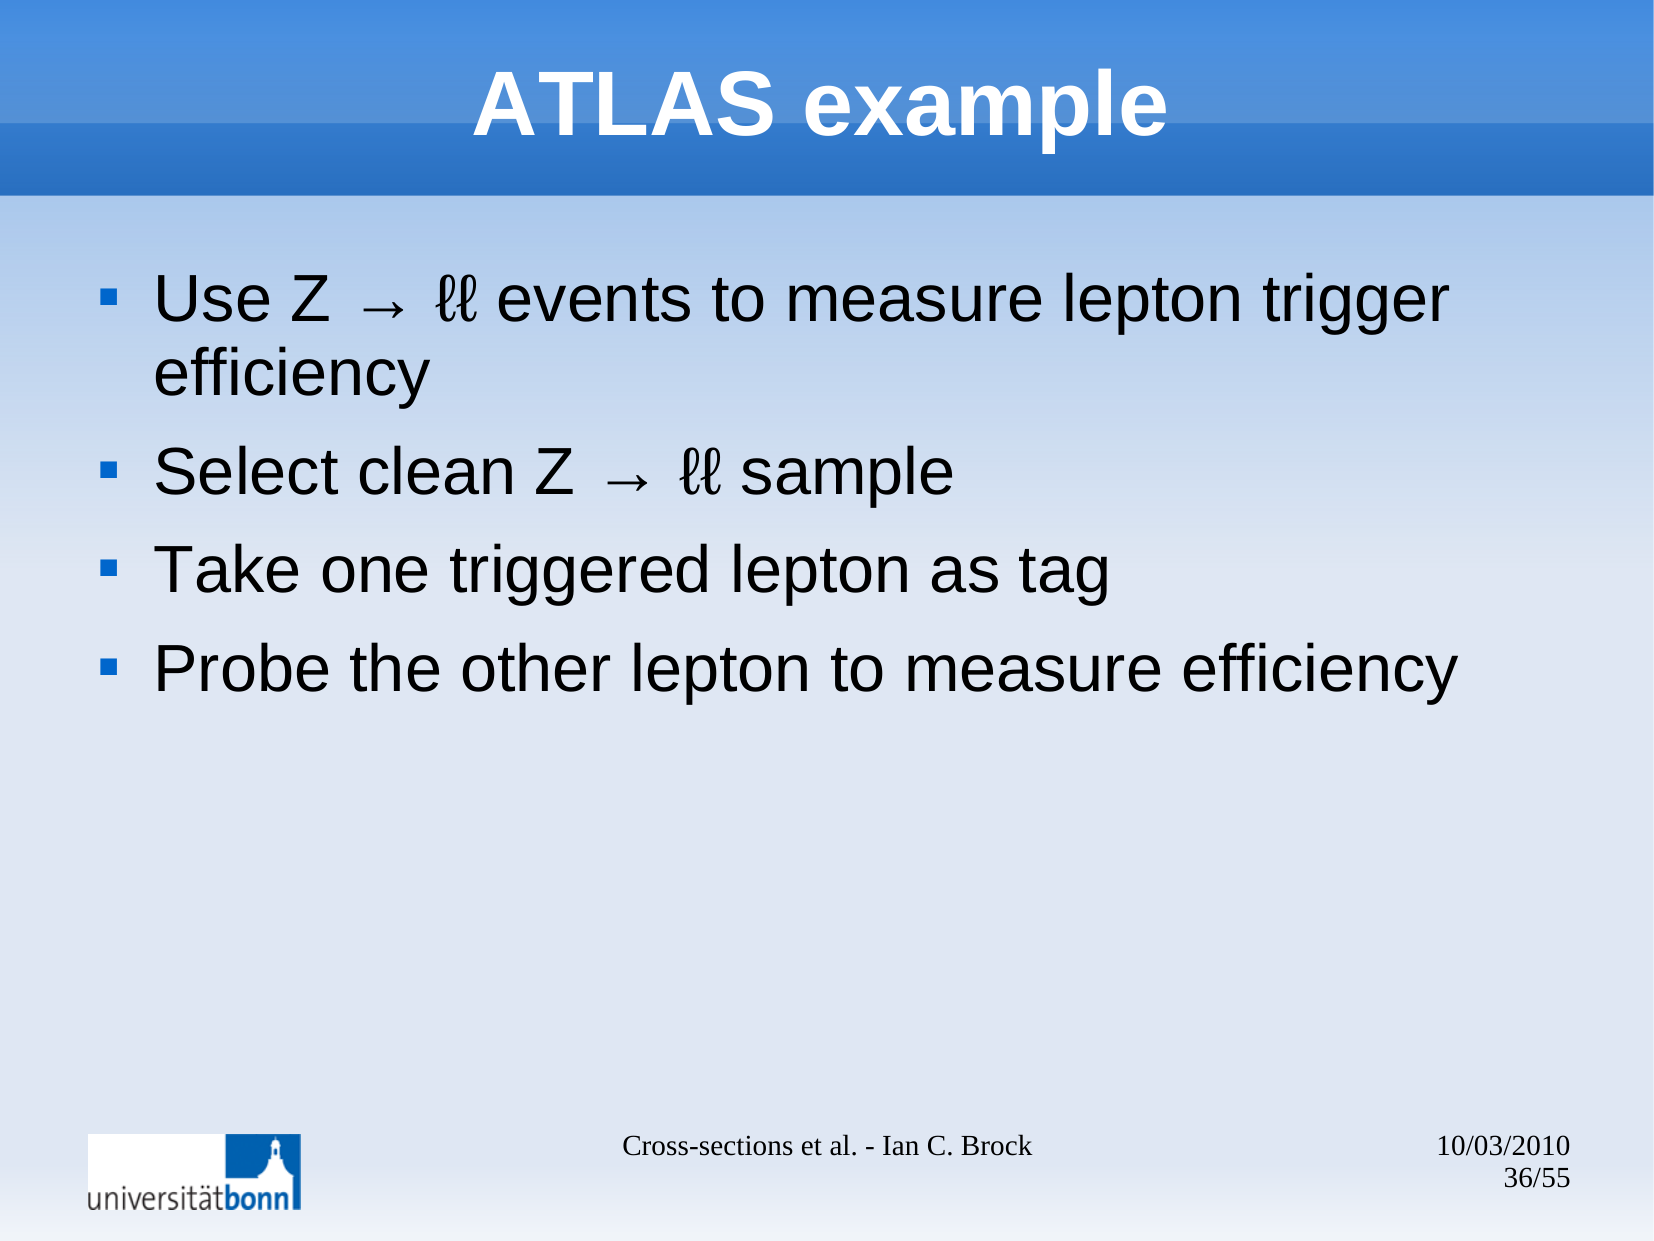

# ATLAS example
Use Z → ℓℓ events to measure lepton trigger efficiency
Select clean Z → ℓℓ sample
Take one triggered lepton as tag
Probe the other lepton to measure efficiency
Cross-sections et al. - Ian C. Brock
36